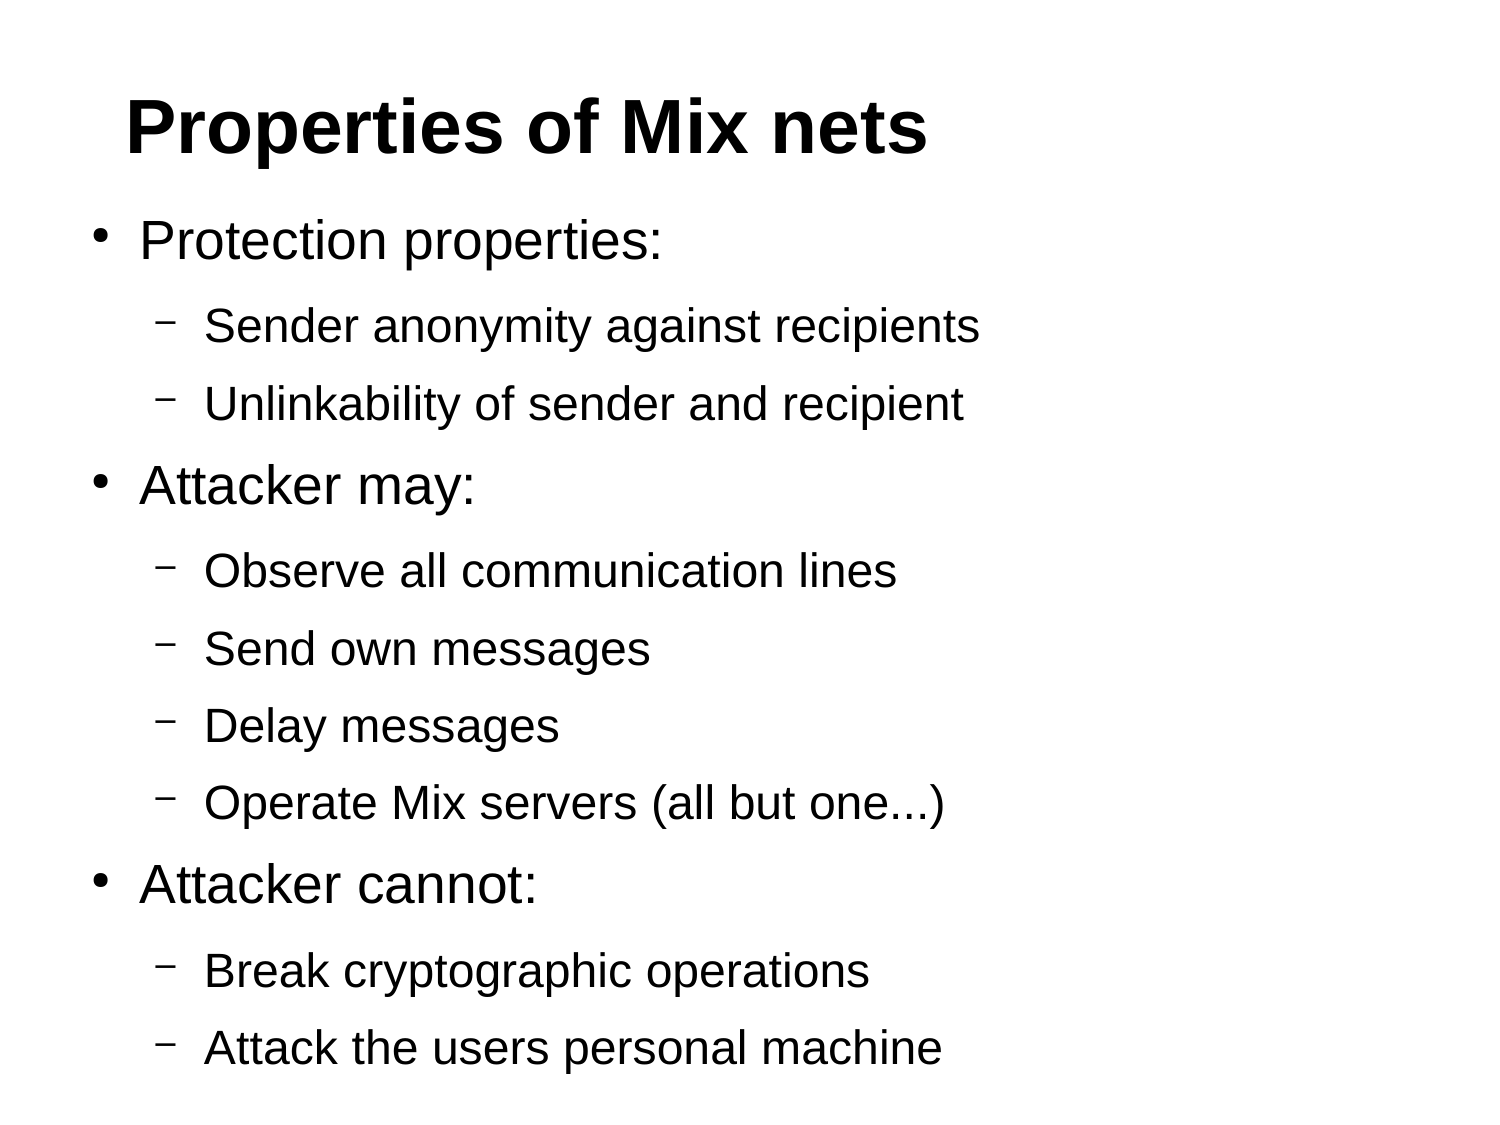

# Properties of Mix nets
Protection properties:
Sender anonymity against recipients
Unlinkability of sender and recipient
Attacker may:
Observe all communication lines
Send own messages
Delay messages
Operate Mix servers (all but one...)
Attacker cannot:
Break cryptographic operations
Attack the users personal machine